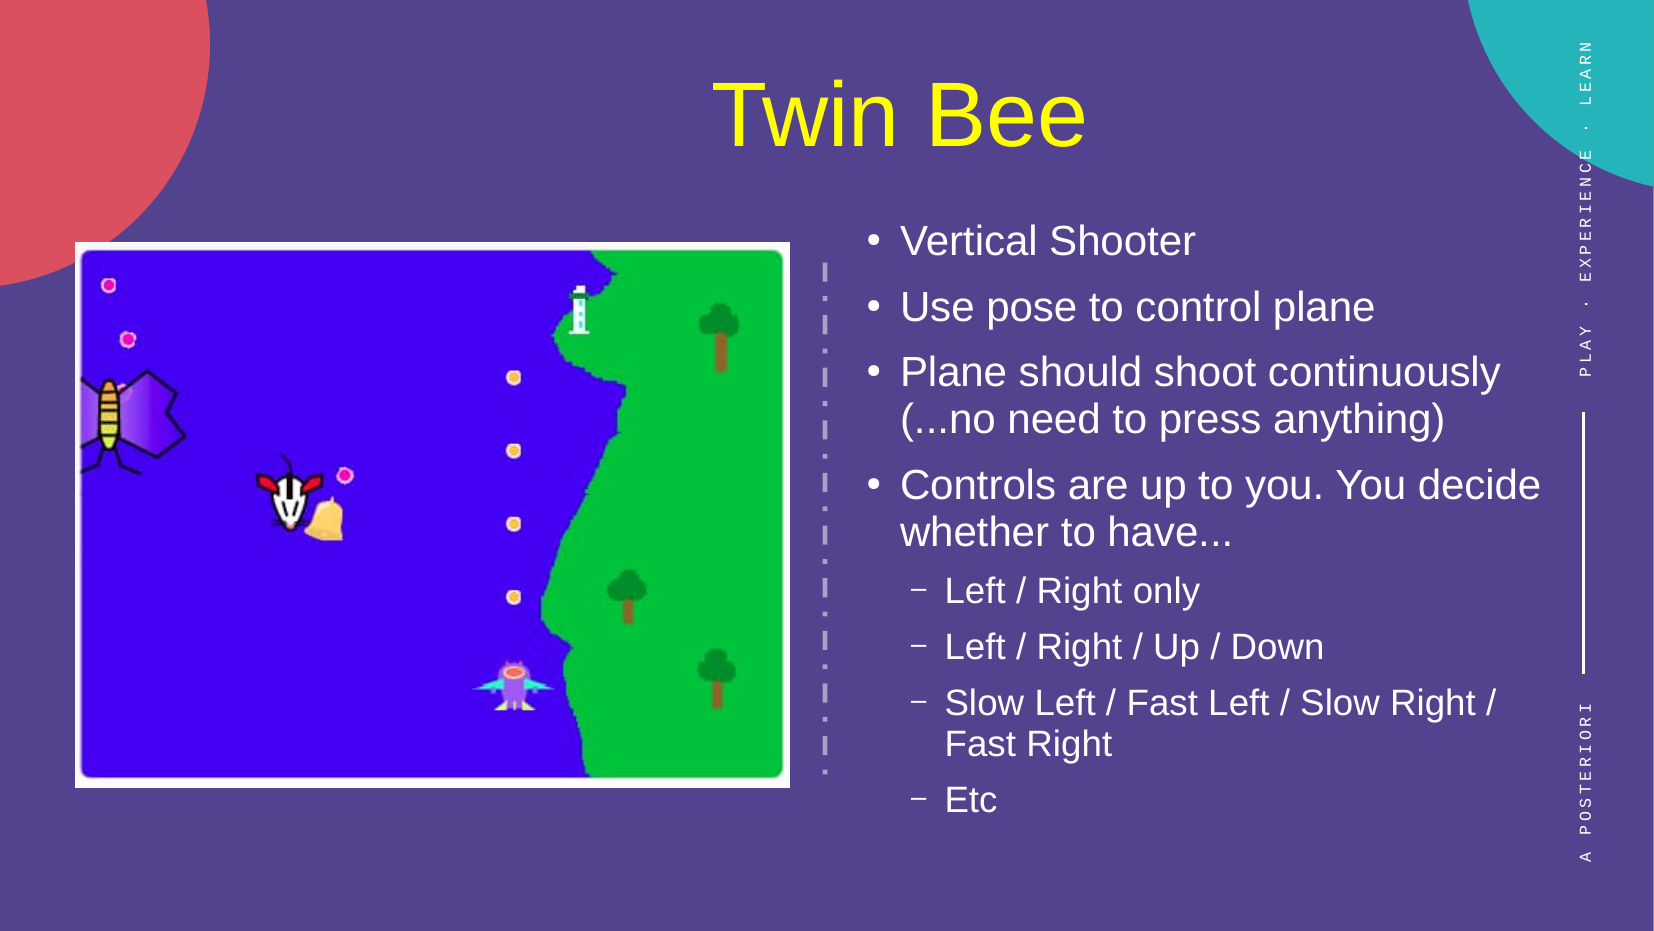

# Twin Bee
Vertical Shooter
Use pose to control plane
Plane should shoot continuously (...no need to press anything)
Controls are up to you. You decide whether to have...
Left / Right only
Left / Right / Up / Down
Slow Left / Fast Left / Slow Right / Fast Right
Etc